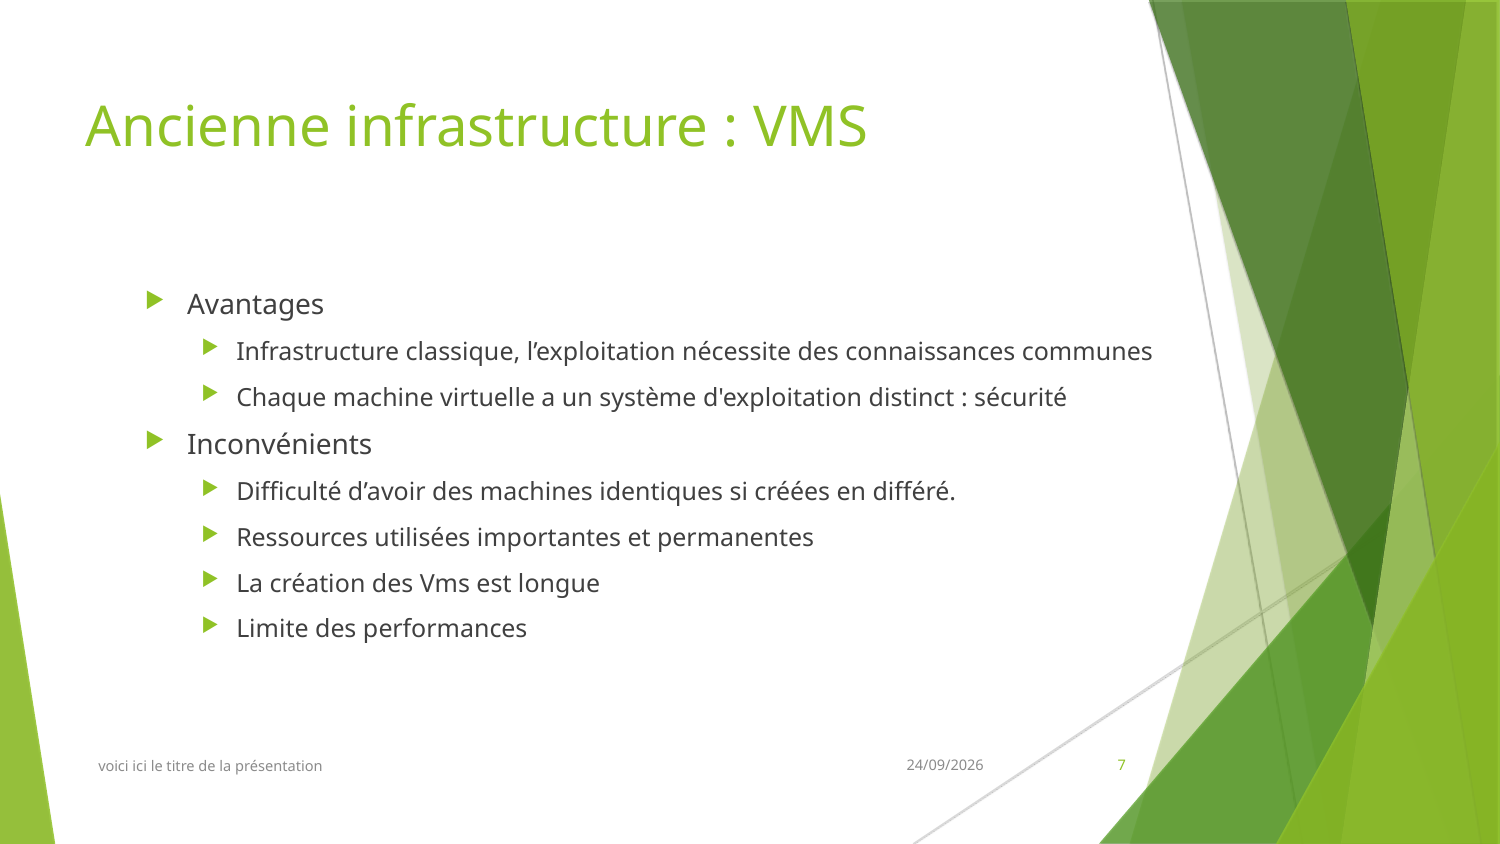

# Ancienne infrastructure : VMS
Avantages
Infrastructure classique, l’exploitation nécessite des connaissances communes
Chaque machine virtuelle a un système d'exploitation distinct : sécurité
Inconvénients
Difficulté d’avoir des machines identiques si créées en différé.
Ressources utilisées importantes et permanentes
La création des Vms est longue
Limite des performances
voici ici le titre de la présentation